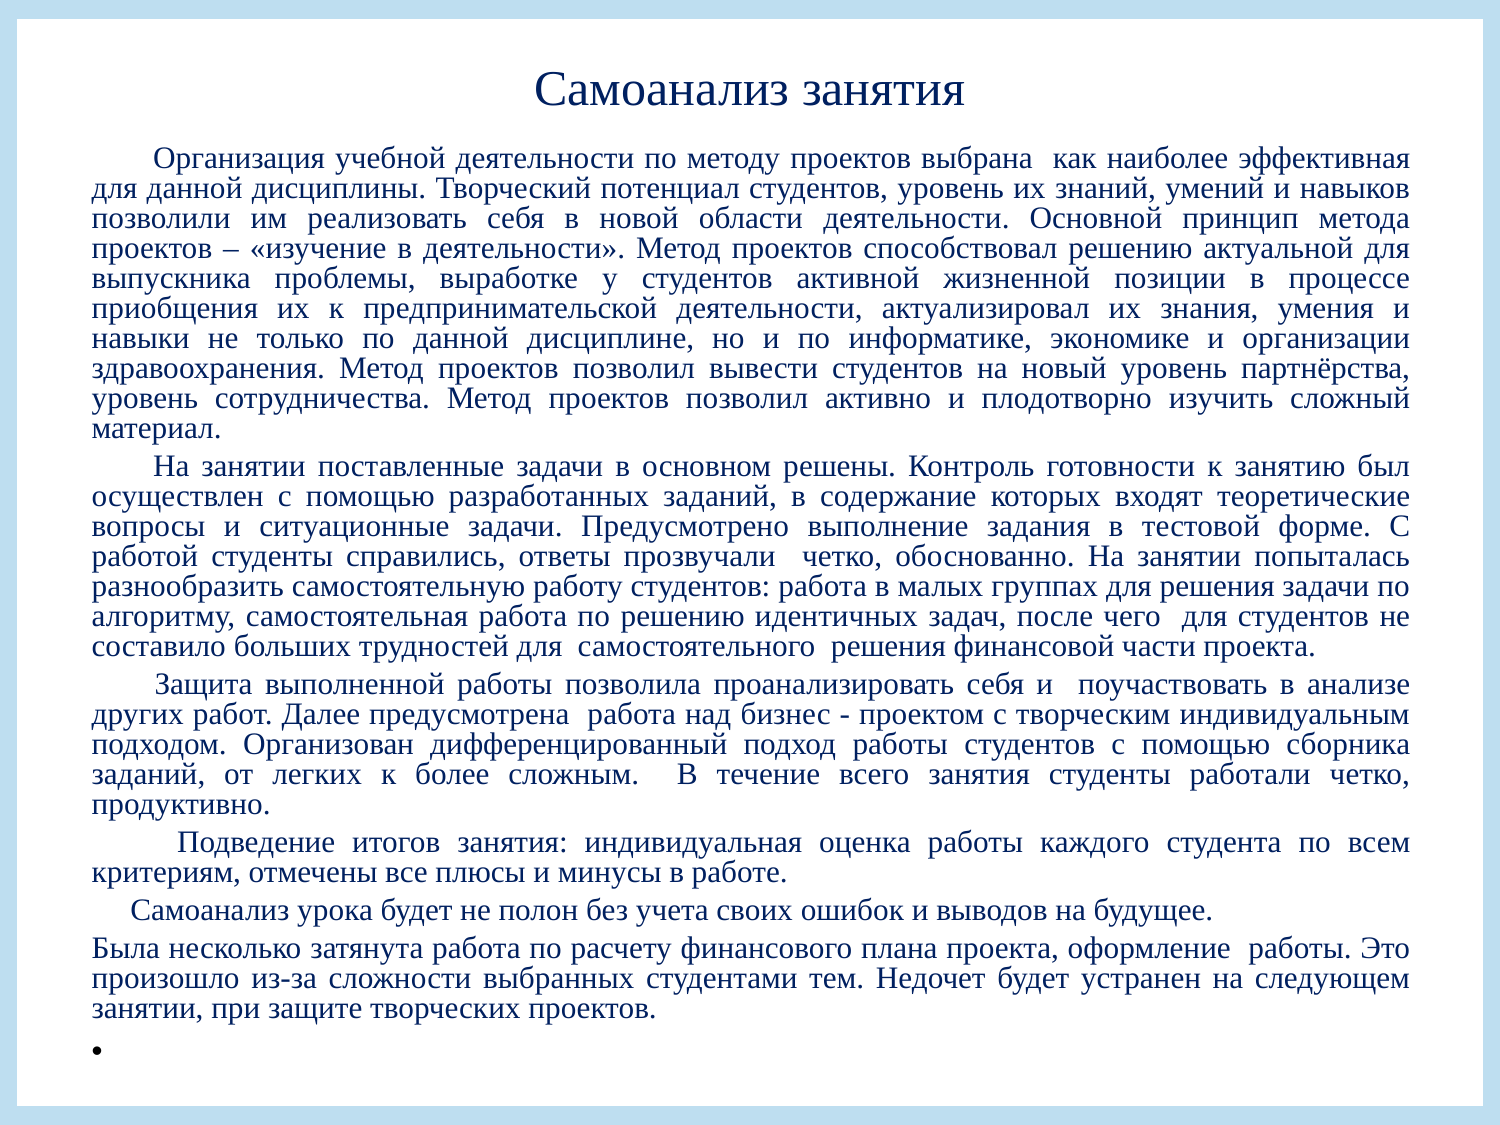

# Самоанализ занятия
 Организация учебной деятельности по методу проектов выбрана как наиболее эффективная для данной дисциплины. Творческий потенциал студентов, уровень их знаний, умений и навыков позволили им реализовать себя в новой области деятельности. Основной принцип метода проектов – «изучение в деятельности». Метод проектов способствовал решению актуальной для выпускника проблемы, выработке у студентов активной жизненной позиции в процессе приобщения их к предпринимательской деятельности, актуализировал их знания, умения и навыки не только по данной дисциплине, но и по информатике, экономике и организации здравоохранения. Метод проектов позволил вывести студентов на новый уровень партнёрства, уровень сотрудничества. Метод проектов позволил активно и плодотворно изучить сложный материал.
 На занятии поставленные задачи в основном решены. Контроль готовности к занятию был осуществлен с помощью разработанных заданий, в содержание которых входят теоретические вопросы и ситуационные задачи. Предусмотрено выполнение задания в тестовой форме. С работой студенты справились, ответы прозвучали четко, обоснованно. На занятии попыталась разнообразить самостоятельную работу студентов: работа в малых группах для решения задачи по алгоритму, самостоятельная работа по решению идентичных задач, после чего для студентов не составило больших трудностей для самостоятельного решения финансовой части проекта.
 Защита выполненной работы позволила проанализировать себя и поучаствовать в анализе других работ. Далее предусмотрена работа над бизнес - проектом с творческим индивидуальным подходом. Организован дифференцированный подход работы студентов с помощью сборника заданий, от легких к более сложным. В течение всего занятия студенты работали четко, продуктивно.
 Подведение итогов занятия: индивидуальная оценка работы каждого студента по всем критериям, отмечены все плюсы и минусы в работе.
 Самоанализ урока будет не полон без учета своих ошибок и выводов на будущее.
Была несколько затянута работа по расчету финансового плана проекта, оформление работы. Это произошло из-за сложности выбранных студентами тем. Недочет будет устранен на следующем занятии, при защите творческих проектов.